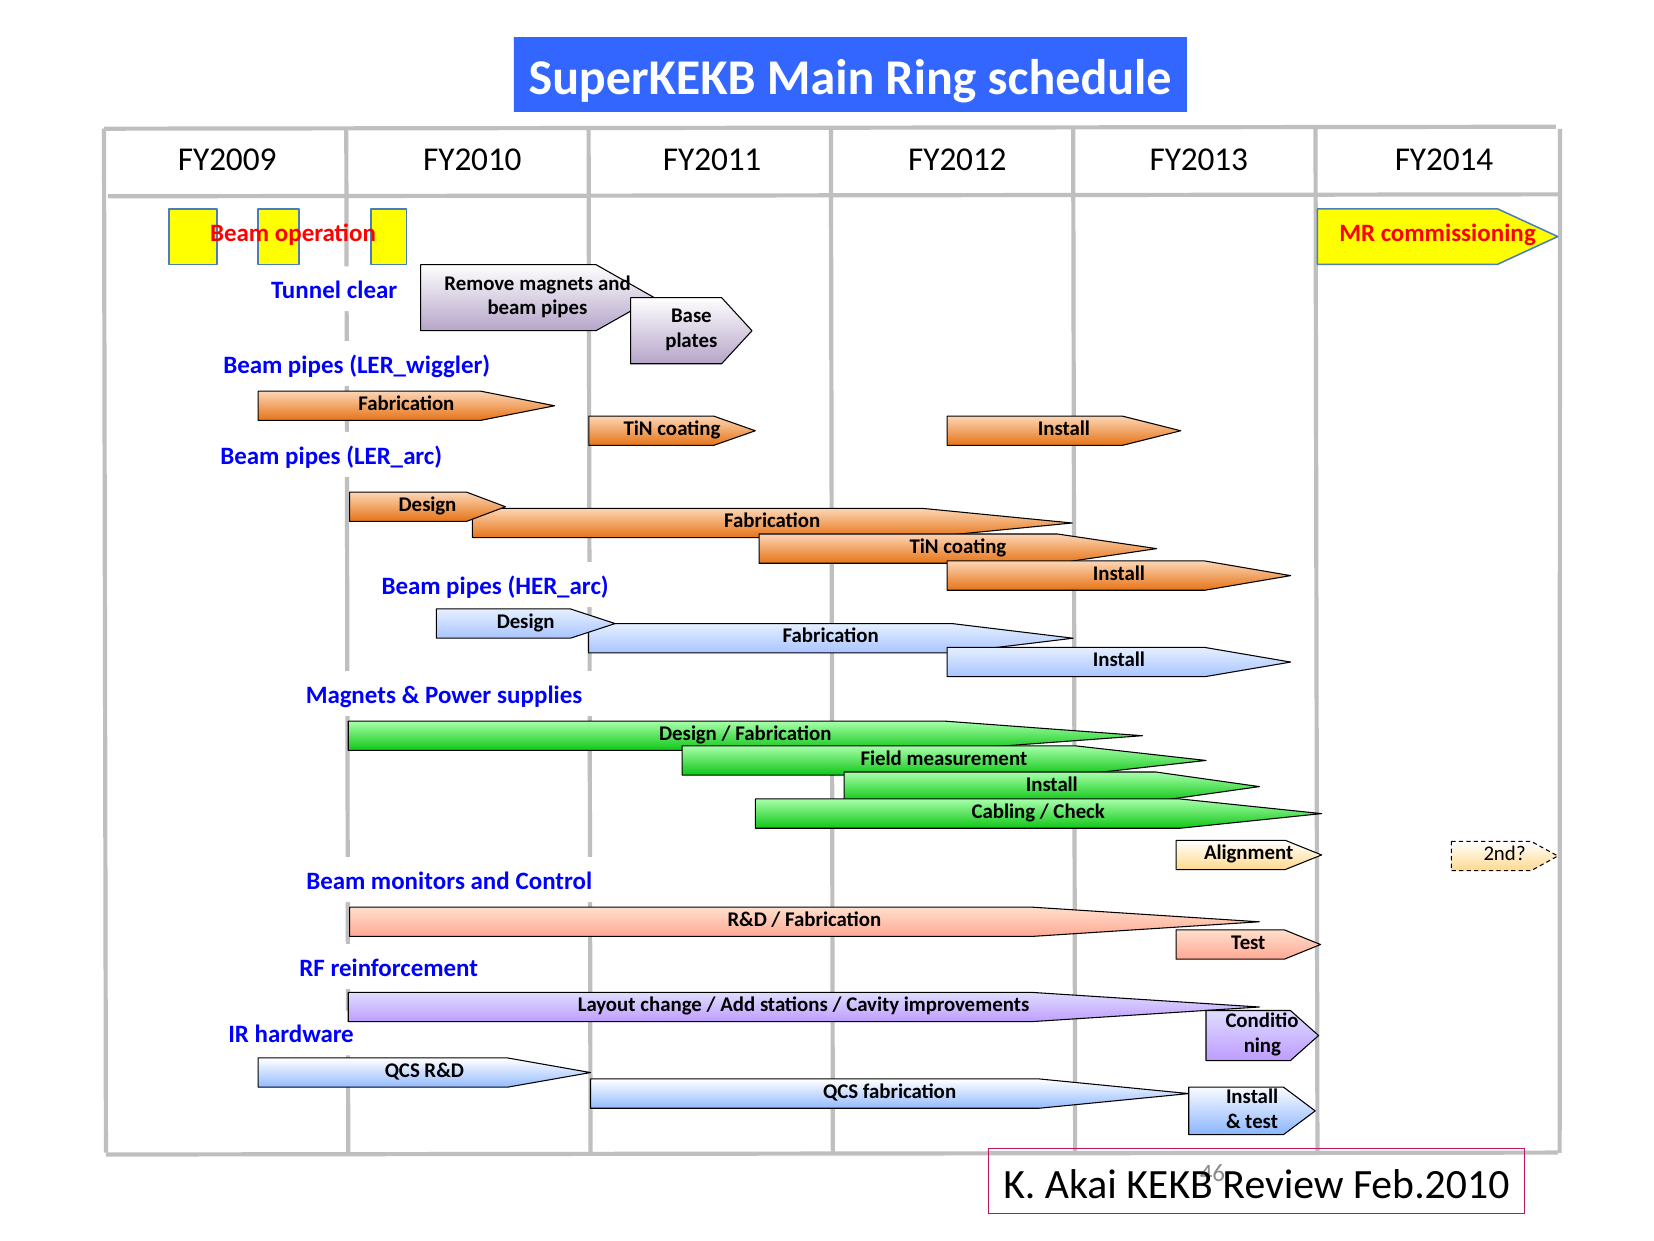

SuperKEKB Main Ring schedule
FY2009
FY2010
FY2011
FY2012
FY2013
FY2014
MR commissioning
Beam operation
Remove magnets and beam pipes
Tunnel clear
Base plates
Beam pipes (LER_wiggler)
Fabrication
TiN coating
Install
Beam pipes (LER_arc)
Design
Fabrication
TiN coating
Install
Beam pipes (HER_arc)
Design
Fabrication
Install
Magnets & Power supplies
Design / Fabrication
Field measurement
Install
Cabling / Check
Alignment
2nd?
Beam monitors and Control
R&D / Fabrication
Test
RF reinforcement
Layout change / Add stations / Cavity improvements
IR hardware
Conditioning
QCS R&D
QCS fabrication
Install
& test
K. Akai KEKB Review Feb.2010
46